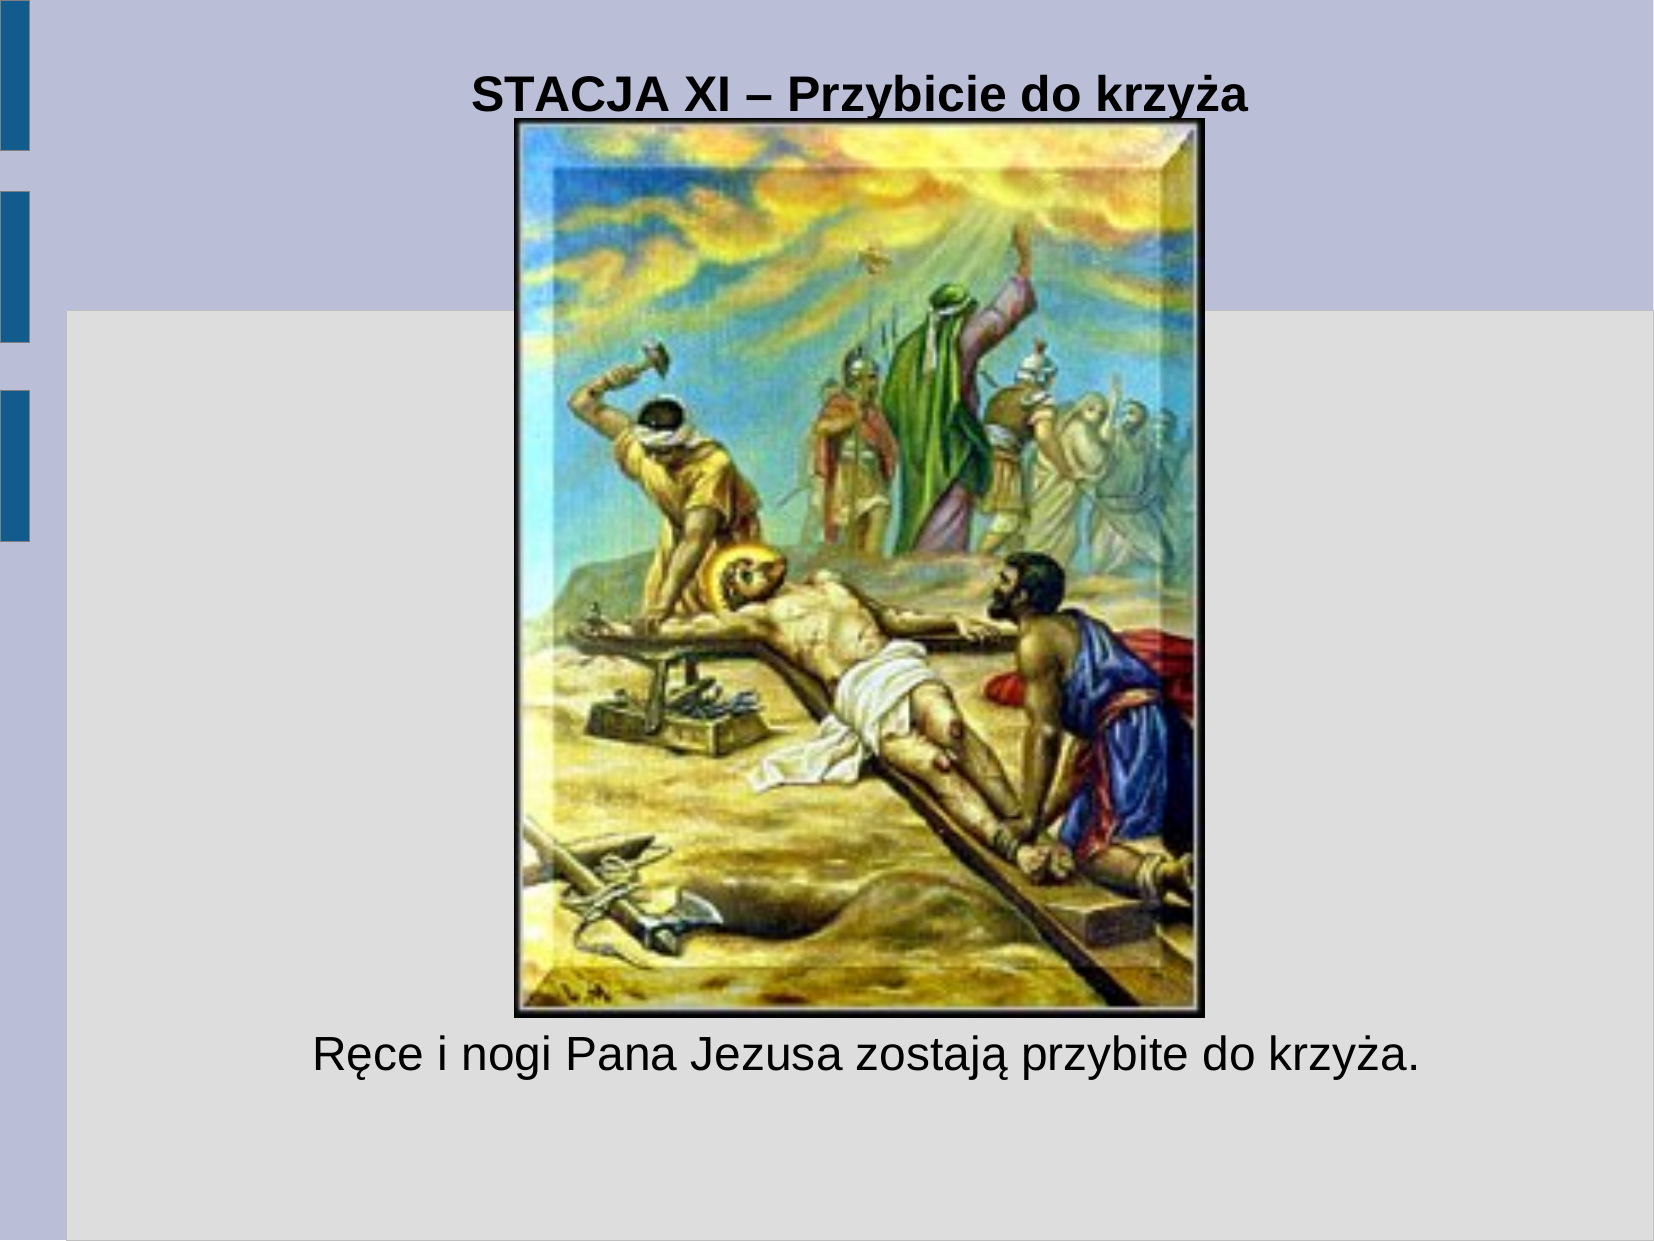

STACJA XI – Przybicie do krzyża
Ręce i nogi Pana Jezusa zostają przybite do krzyża.
#